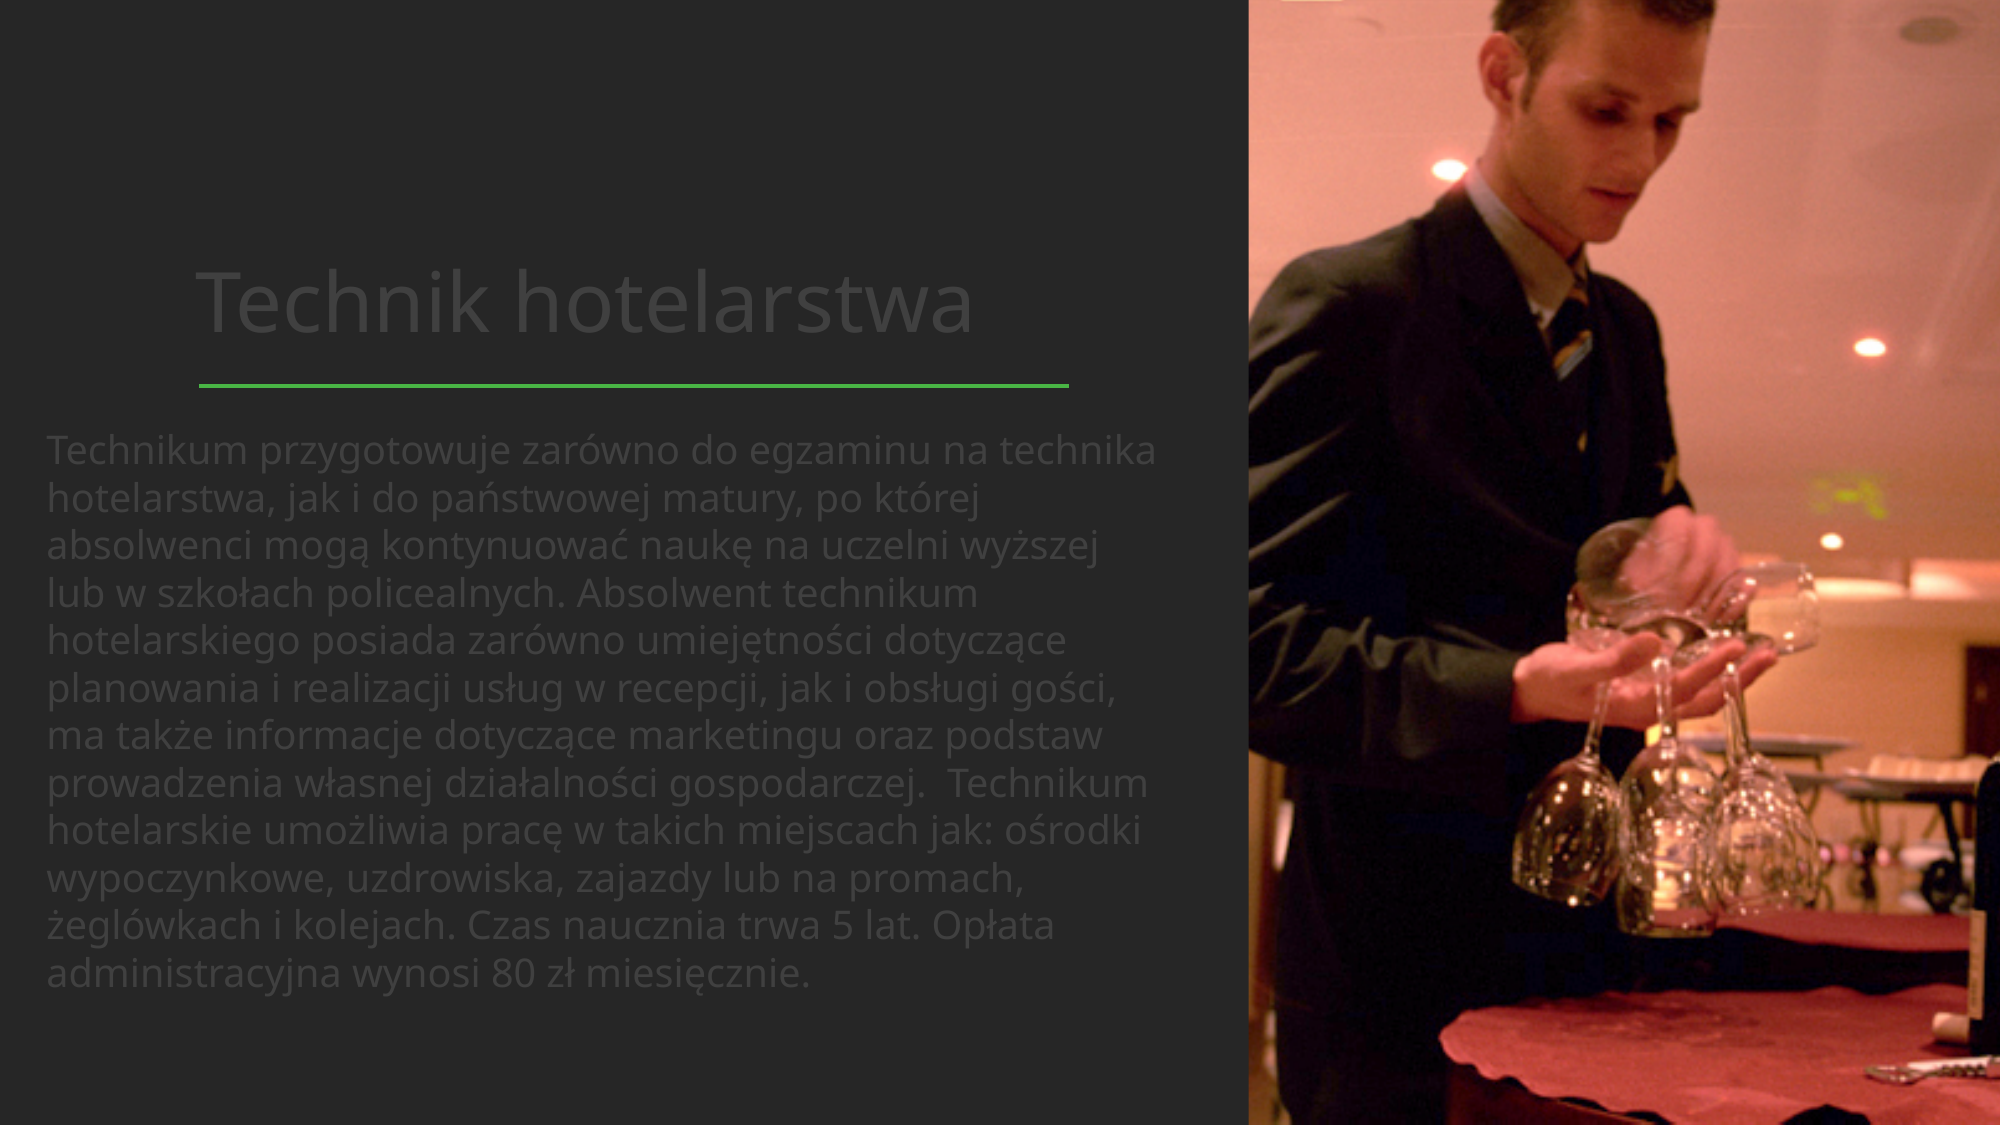

# Technik hotelarstwa
Technikum przygotowuje zarówno do egzaminu na technika hotelarstwa, jak i do państwowej matury, po której absolwenci mogą kontynuować naukę na uczelni wyższej lub w szkołach policealnych. Absolwent technikum hotelarskiego posiada zarówno umiejętności dotyczące planowania i realizacji usług w recepcji, jak i obsługi gości, ma także informacje dotyczące marketingu oraz podstaw prowadzenia własnej działalności gospodarczej.  Technikum hotelarskie umożliwia pracę w takich miejscach jak: ośrodki wypoczynkowe, uzdrowiska, zajazdy lub na promach, żeglówkach i kolejach. Czas naucznia trwa 5 lat. Opłata administracyjna wynosi 80 zł miesięcznie.